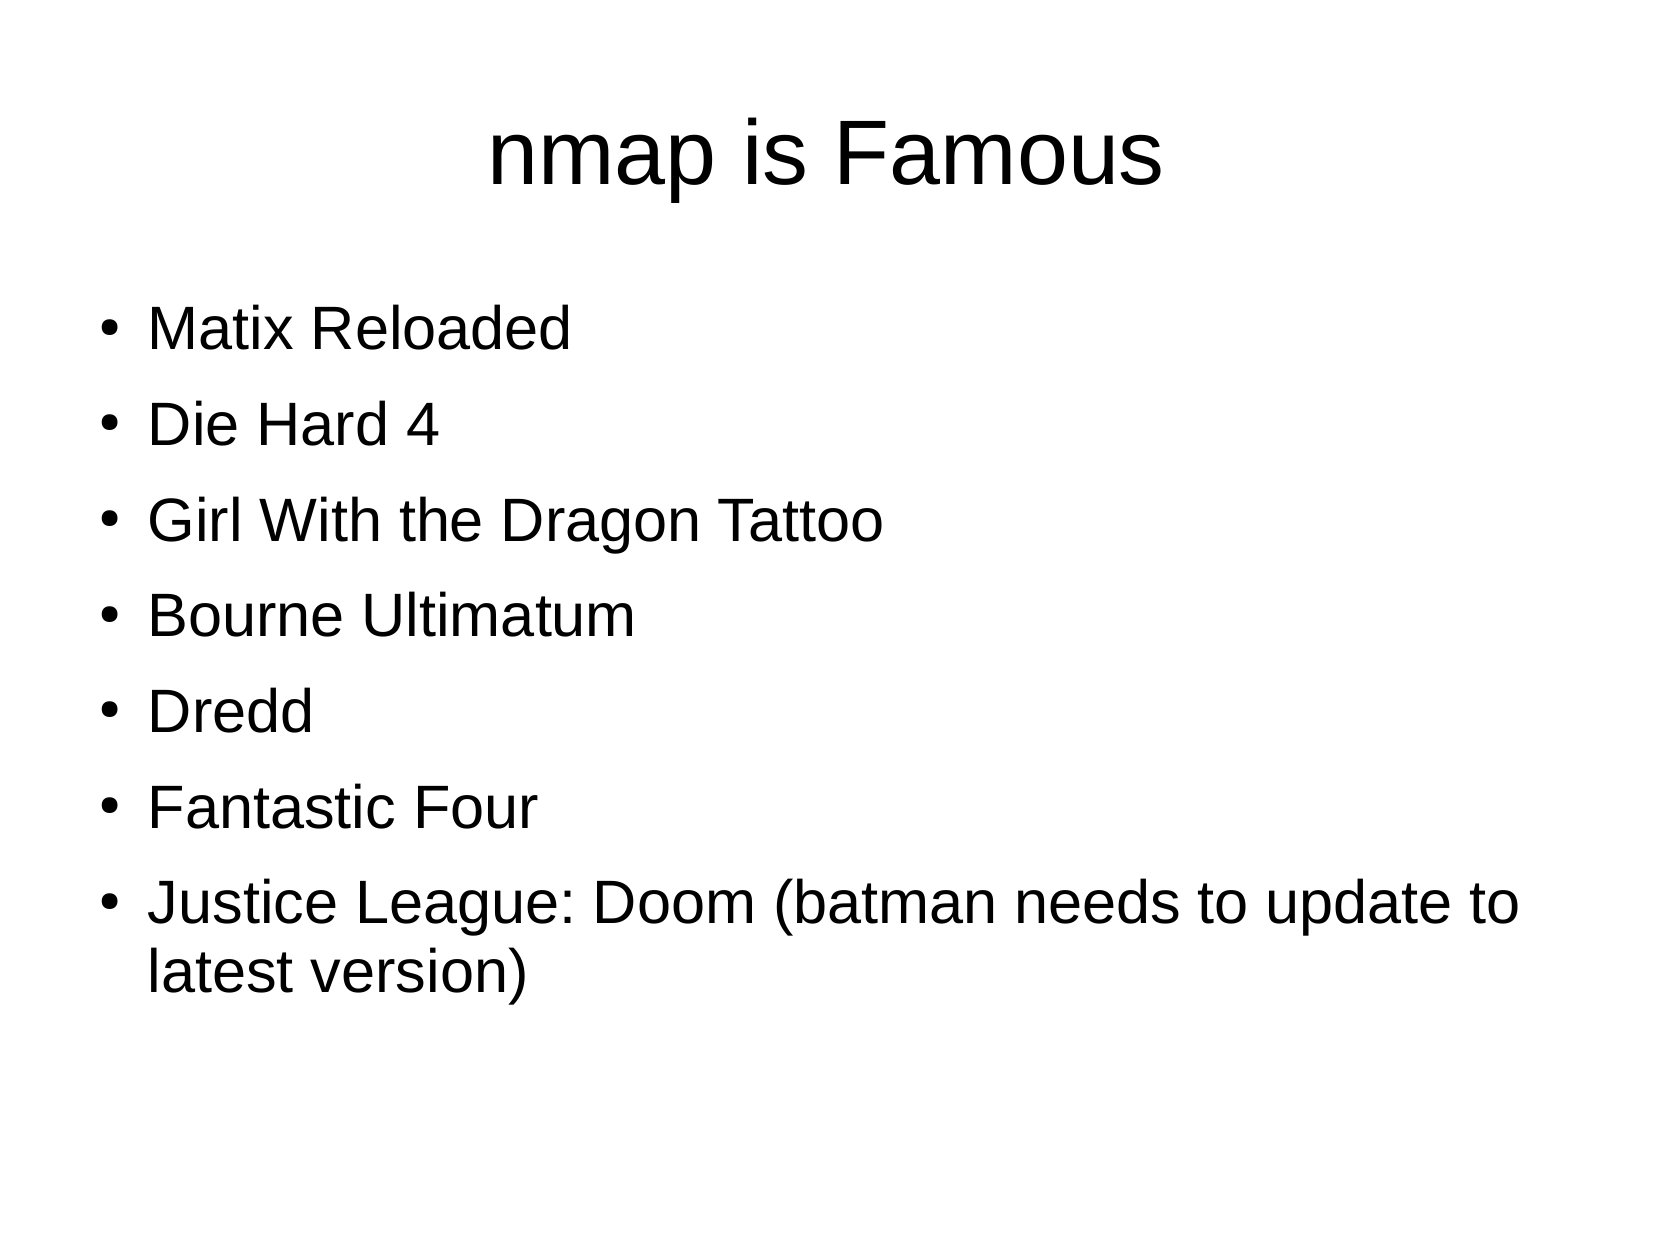

# nmap is Famous
Matix Reloaded
Die Hard 4
Girl With the Dragon Tattoo
Bourne Ultimatum
Dredd
Fantastic Four
Justice League: Doom (batman needs to update to latest version)